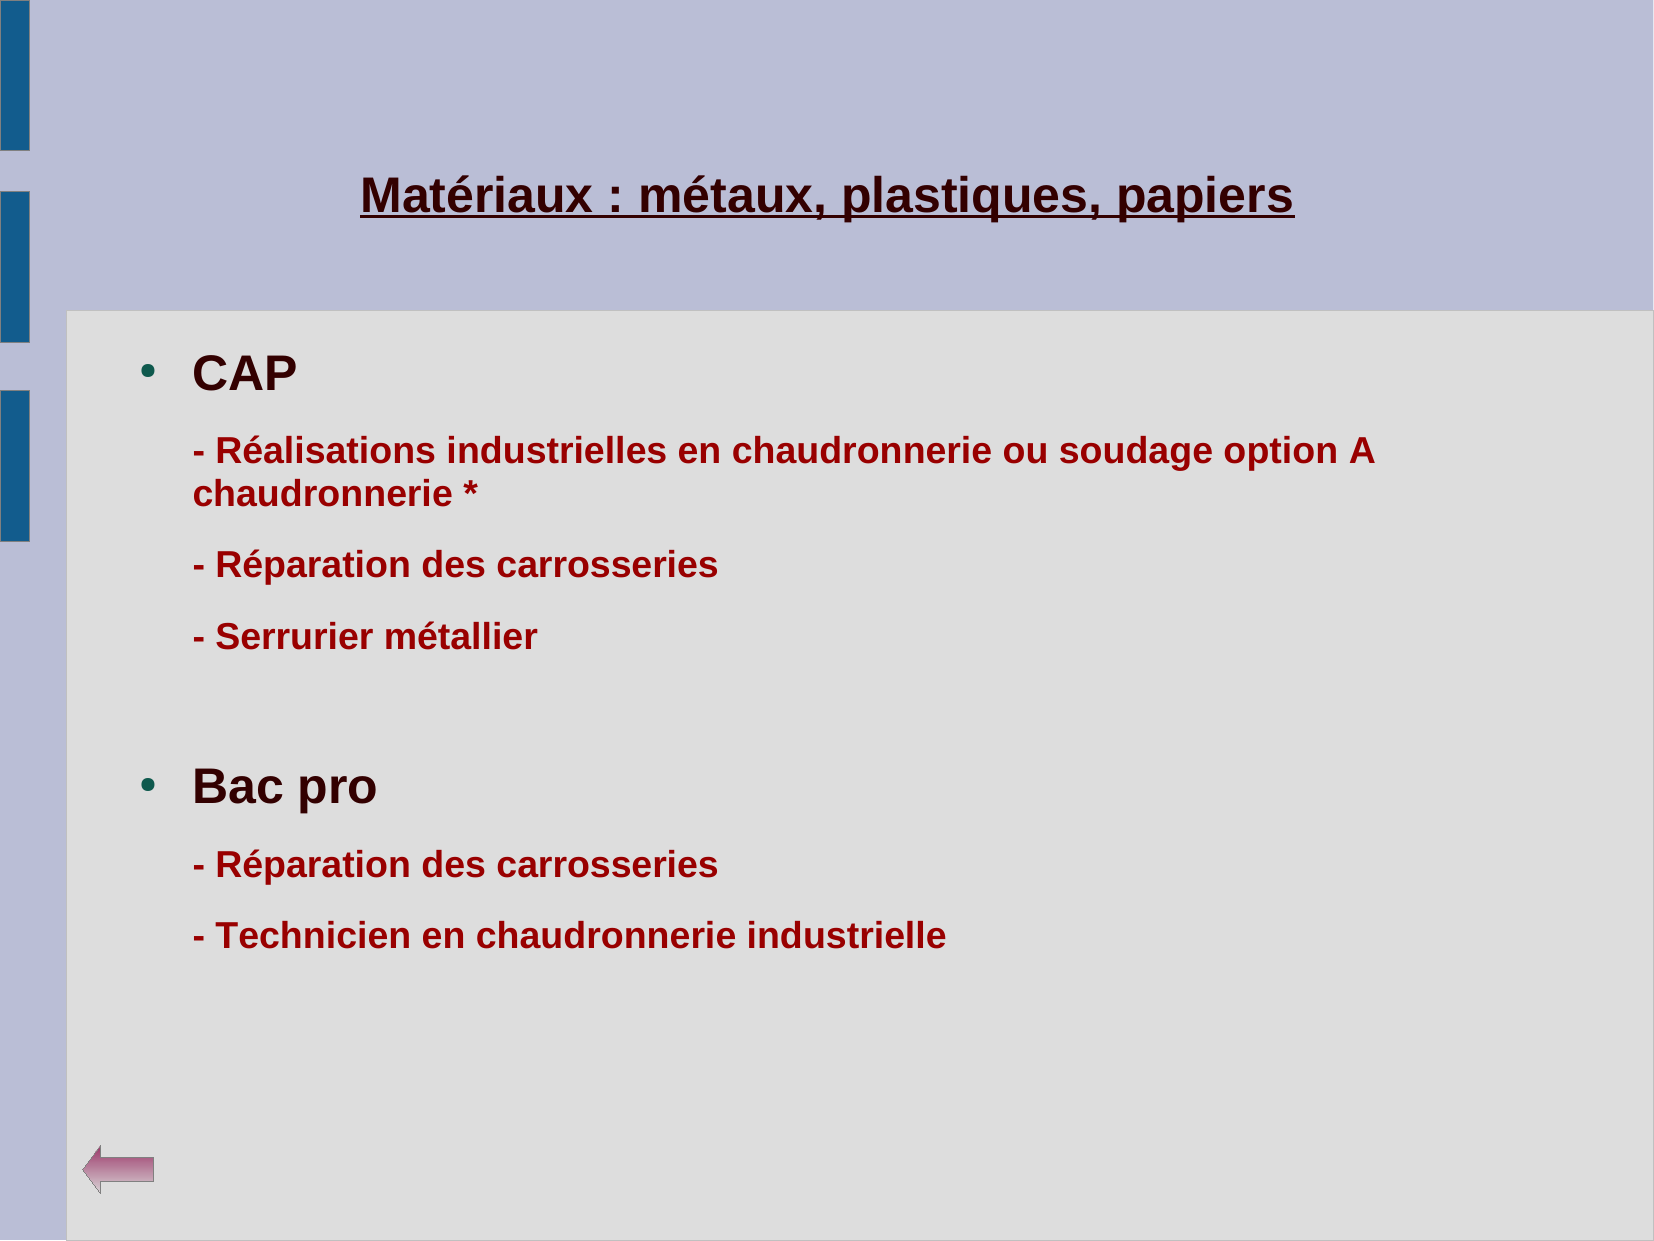

# Matériaux : métaux, plastiques, papiers
CAP
- Réalisations industrielles en chaudronnerie ou soudage option A chaudronnerie *
- Réparation des carrosseries
- Serrurier métallier
Bac pro
- Réparation des carrosseries
- Technicien en chaudronnerie industrielle